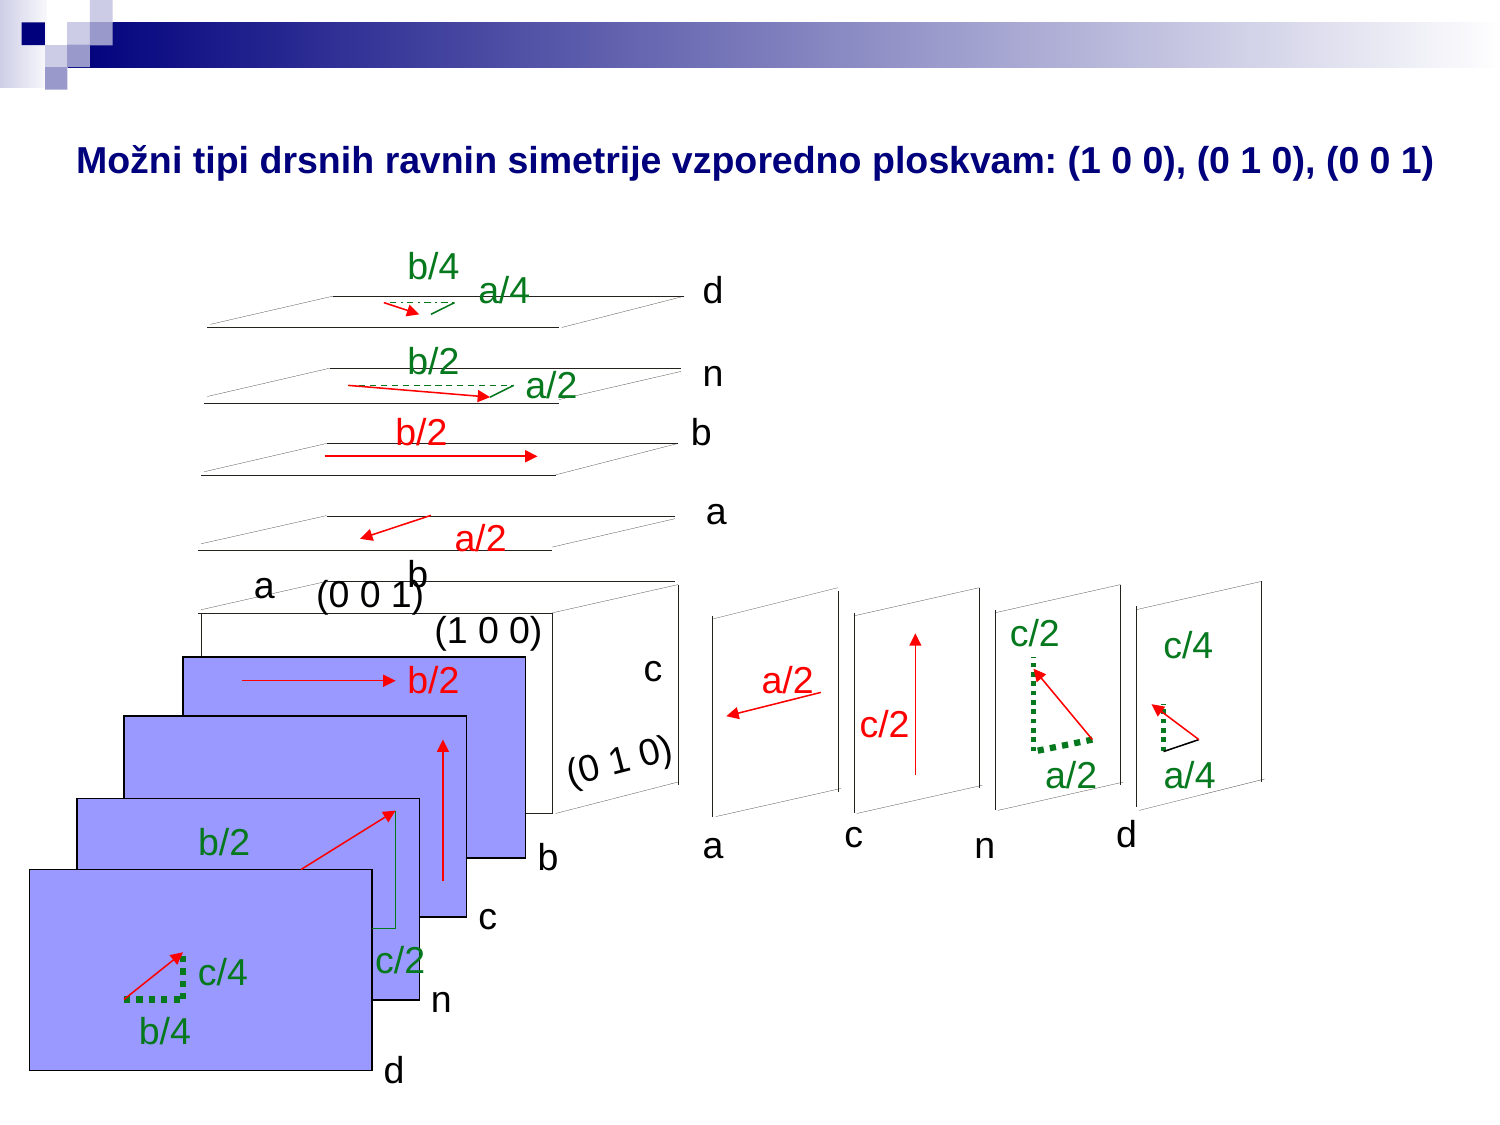

Možni tipi drsnih ravnin simetrije vzporedno ploskvam: (1 0 0), (0 1 0), (0 0 1)
b/4
a/4
d
b/2
n
a/2
b/2
b
a
a/2
b
a
(0 0 1)
(1 0 0)
c/2
c/4
c
b/2
a/2
c/2
(0 1 0)
a/2
a/4
c
d
b/2
a
n
b
c
c/2
c/4
n
b/4
d